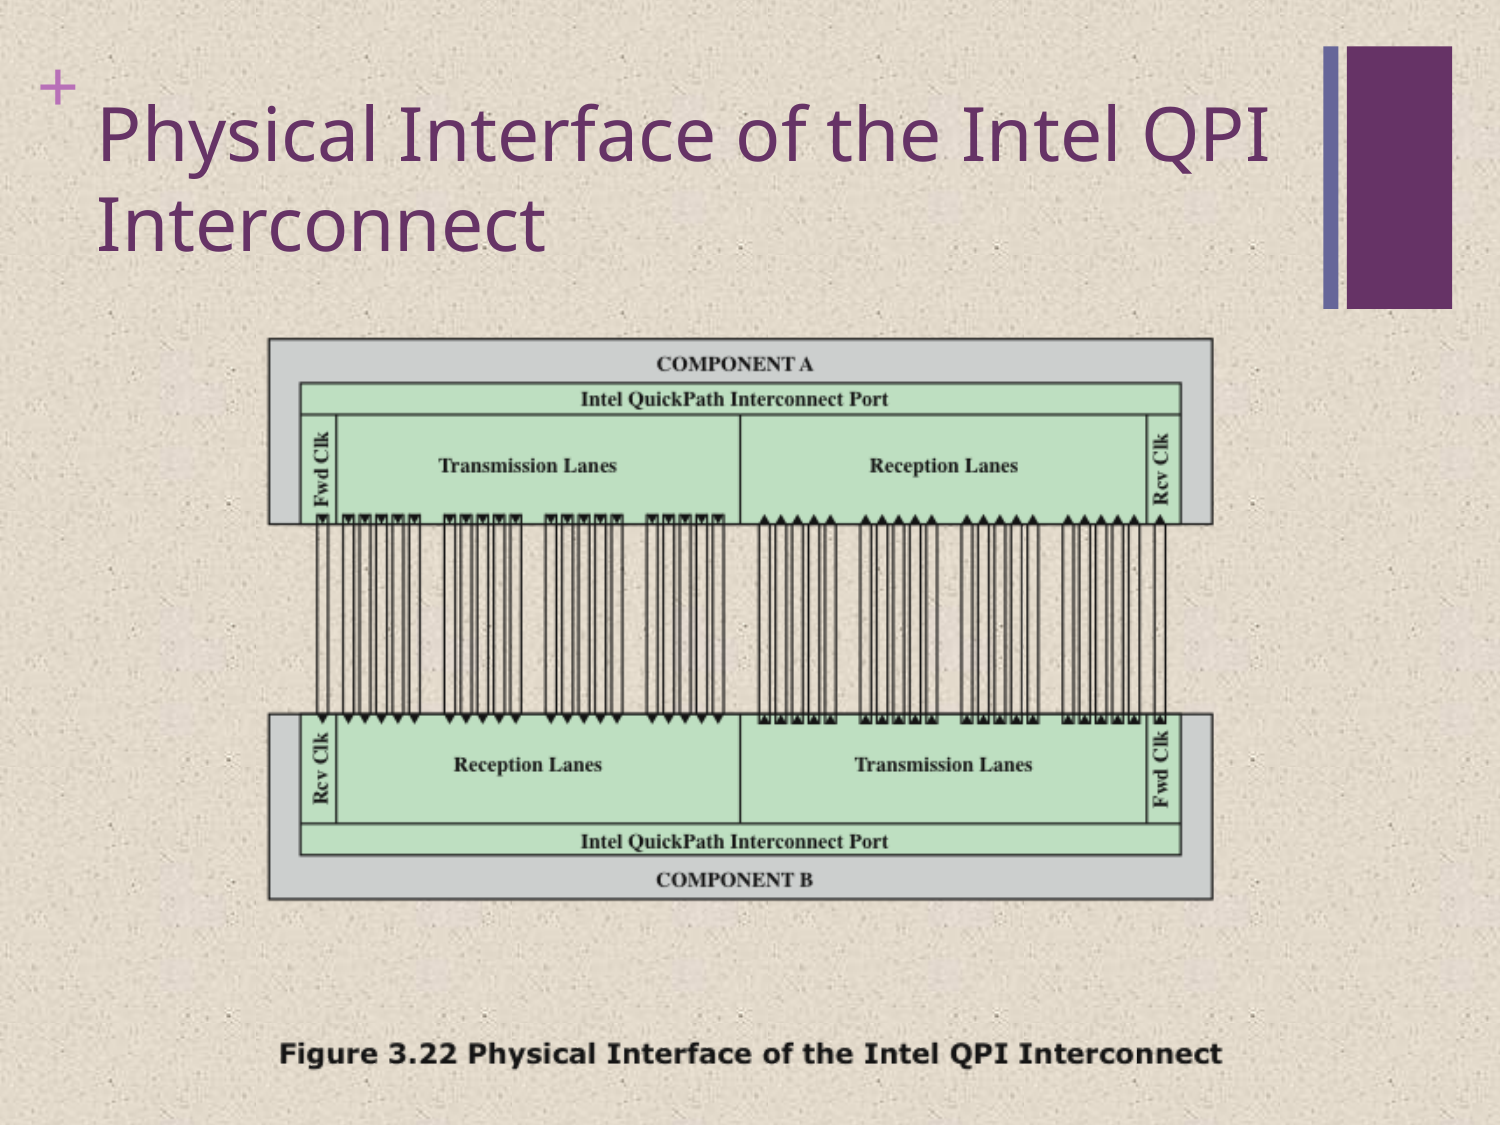

# Physical Interface of the Intel QPI Interconnect